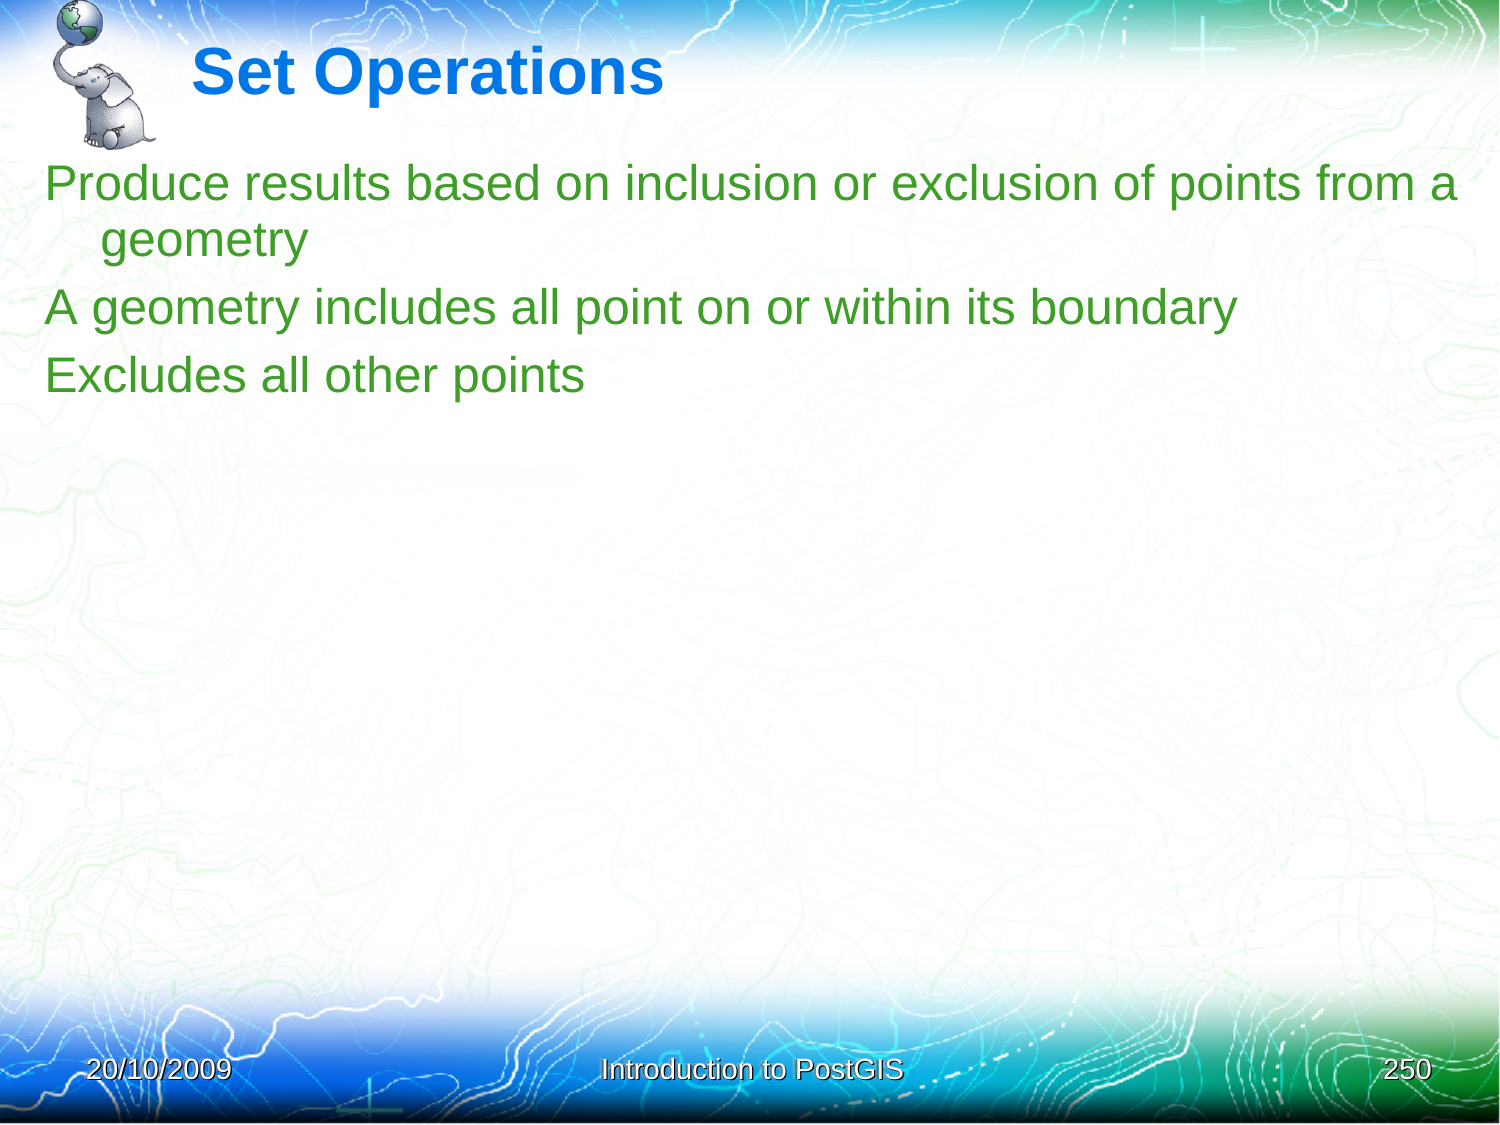

# Set Operations
Produce results based on inclusion or exclusion of points from a geometry
A geometry includes all point on or within its boundary
Excludes all other points
20/10/2009
Introduction to PostGIS
250